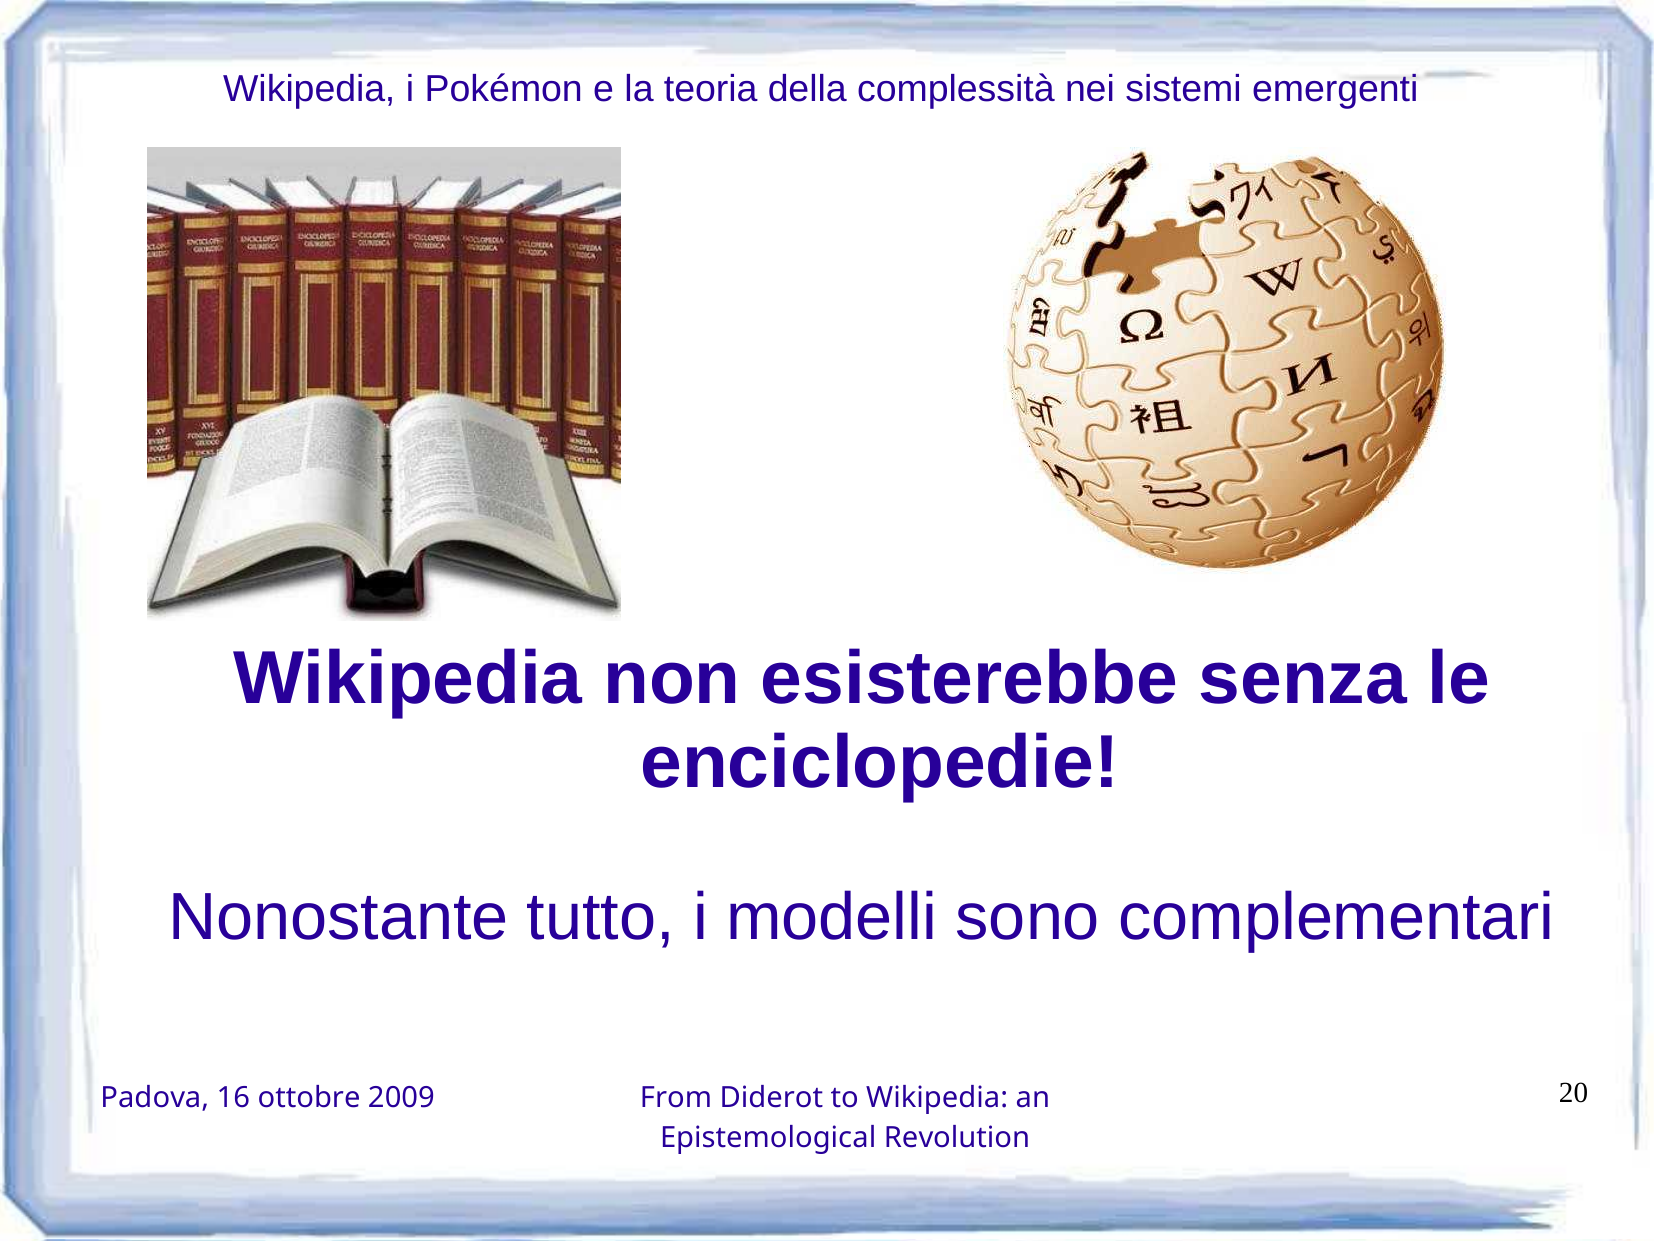

# Wikipedia, i Pokémon e la teoria della complessità nei sistemi emergenti
Wikipedia non esisterebbe senza le enciclopedie!
Nonostante tutto, i modelli sono complementari
Diderot : Wikipedia = XVIII secolo : XXI secolo
20